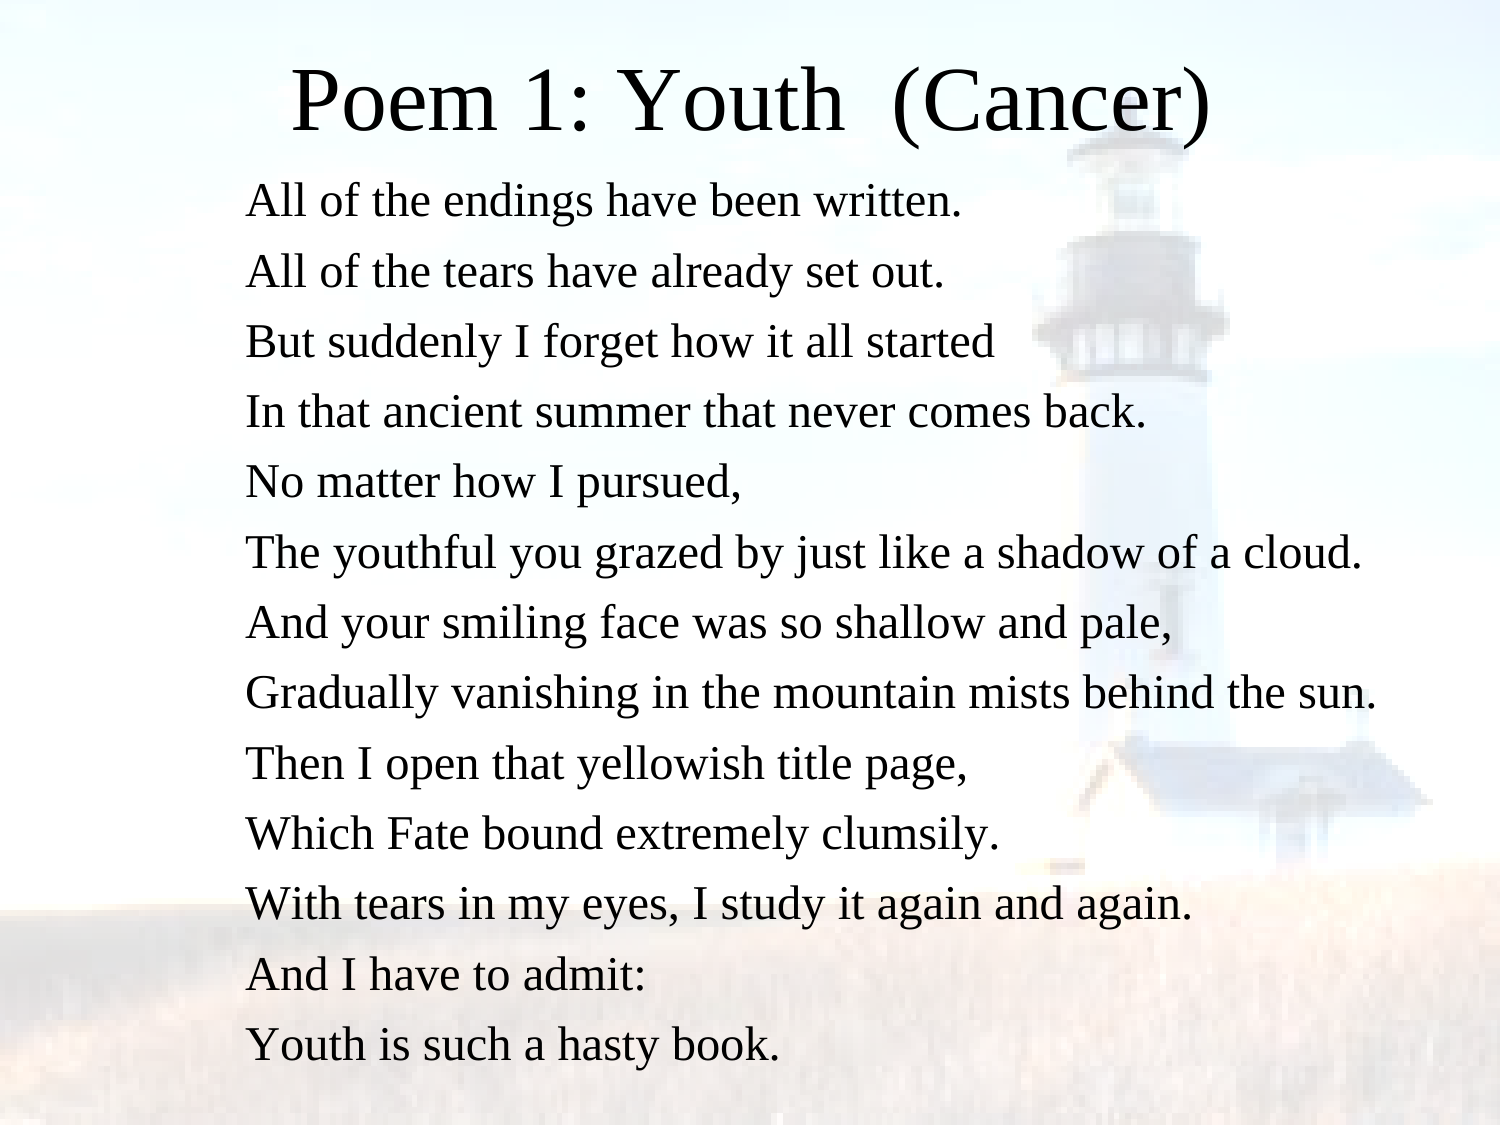

# Poem 1: Youth (Cancer)
All of the endings have been written.
All of the tears have already set out.
But suddenly I forget how it all started
In that ancient summer that never comes back.
No matter how I pursued,
The youthful you grazed by just like a shadow of a cloud.
And your smiling face was so shallow and pale,
Gradually vanishing in the mountain mists behind the sun.
Then I open that yellowish title page,
Which Fate bound extremely clumsily.
With tears in my eyes, I study it again and again.
And I have to admit:
Youth is such a hasty book.